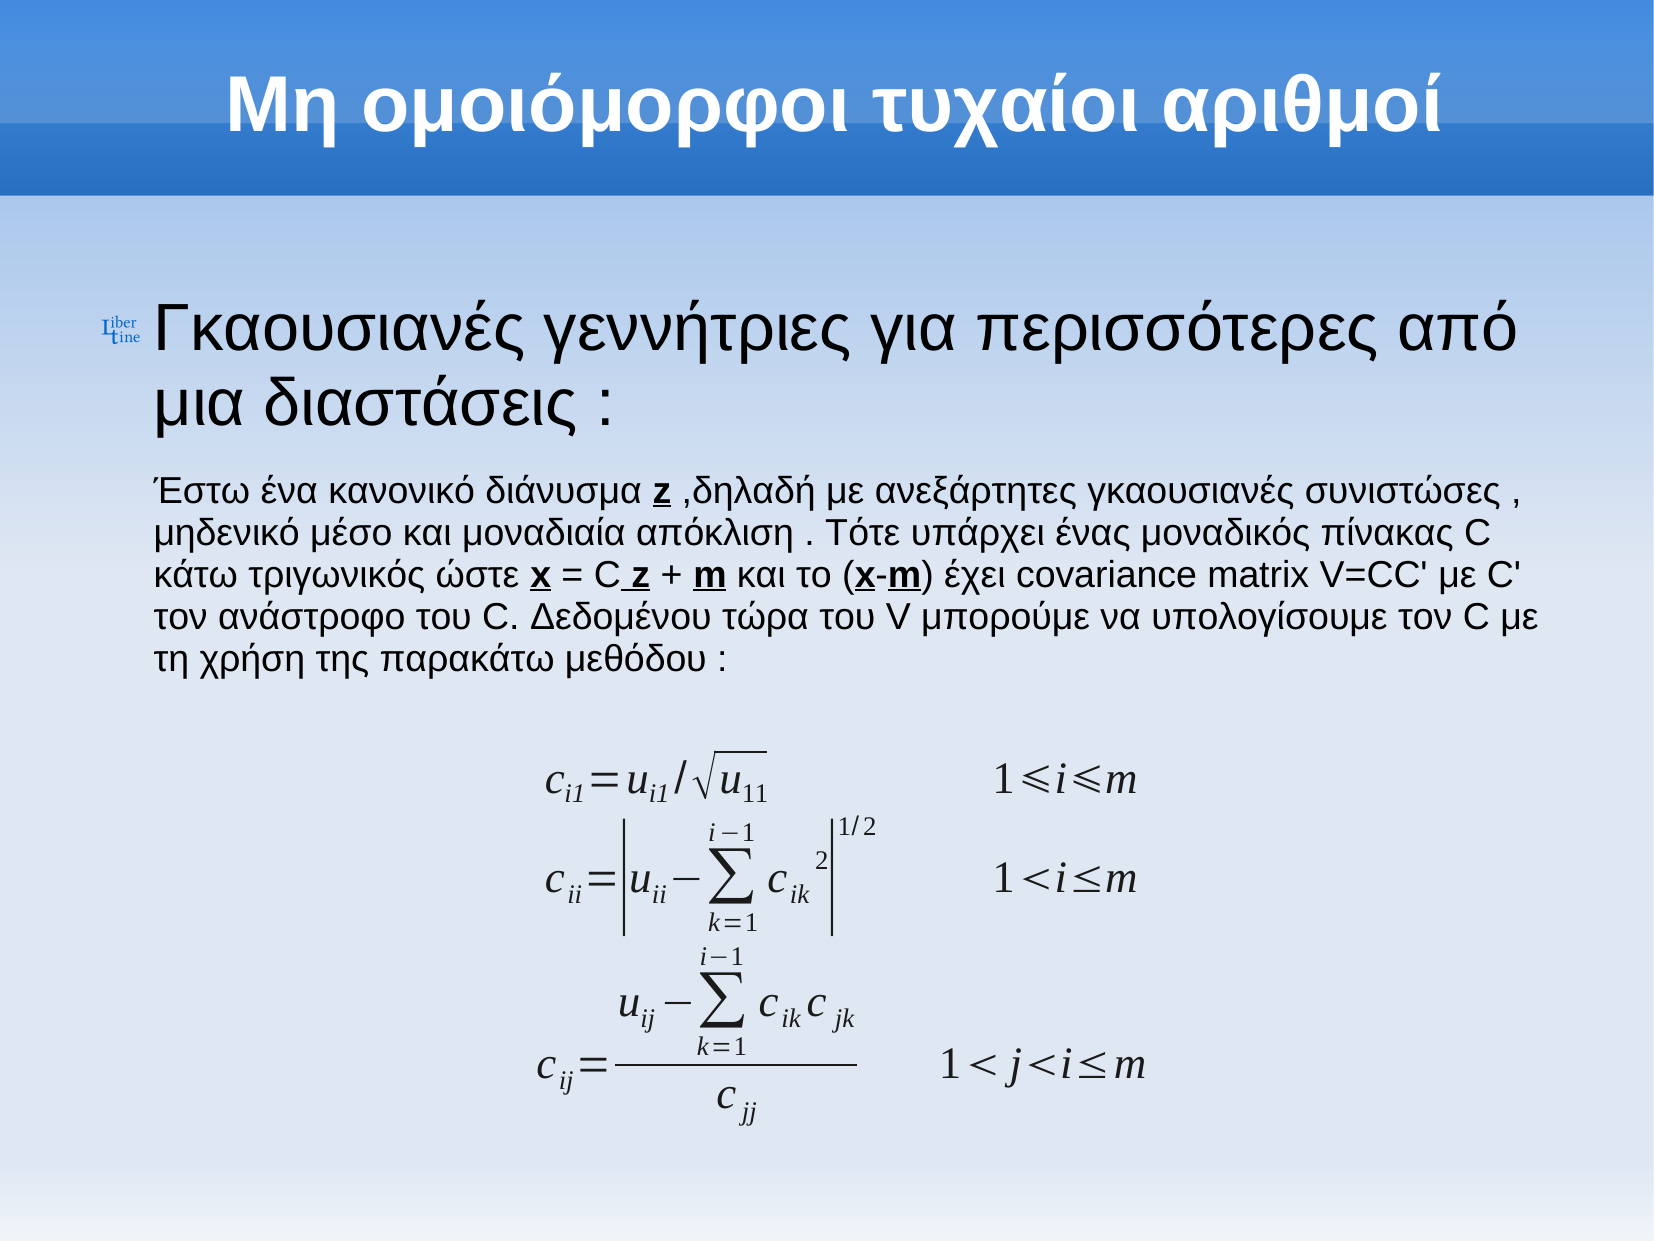

# Μη ομοιόμορφοι τυχαίοι αριθμοί
Γκαουσιανές γεννήτριες για περισσότερες από μια διαστάσεις :
Έστω ένα κανονικό διάνυσμα z ,δηλαδή με ανεξάρτητες γκαουσιανές συνιστώσες , μηδενικό μέσο και μοναδιαία απόκλιση . Τότε υπάρχει ένας μοναδικός πίνακας C κάτω τριγωνικός ώστε x = C z + m και το (x-m) έχει covariance matrix V=CC' με C' τον ανάστροφο του C. Δεδομένου τώρα του V μπορούμε να υπολογίσουμε τον C με τη χρήση της παρακάτω μεθόδου :